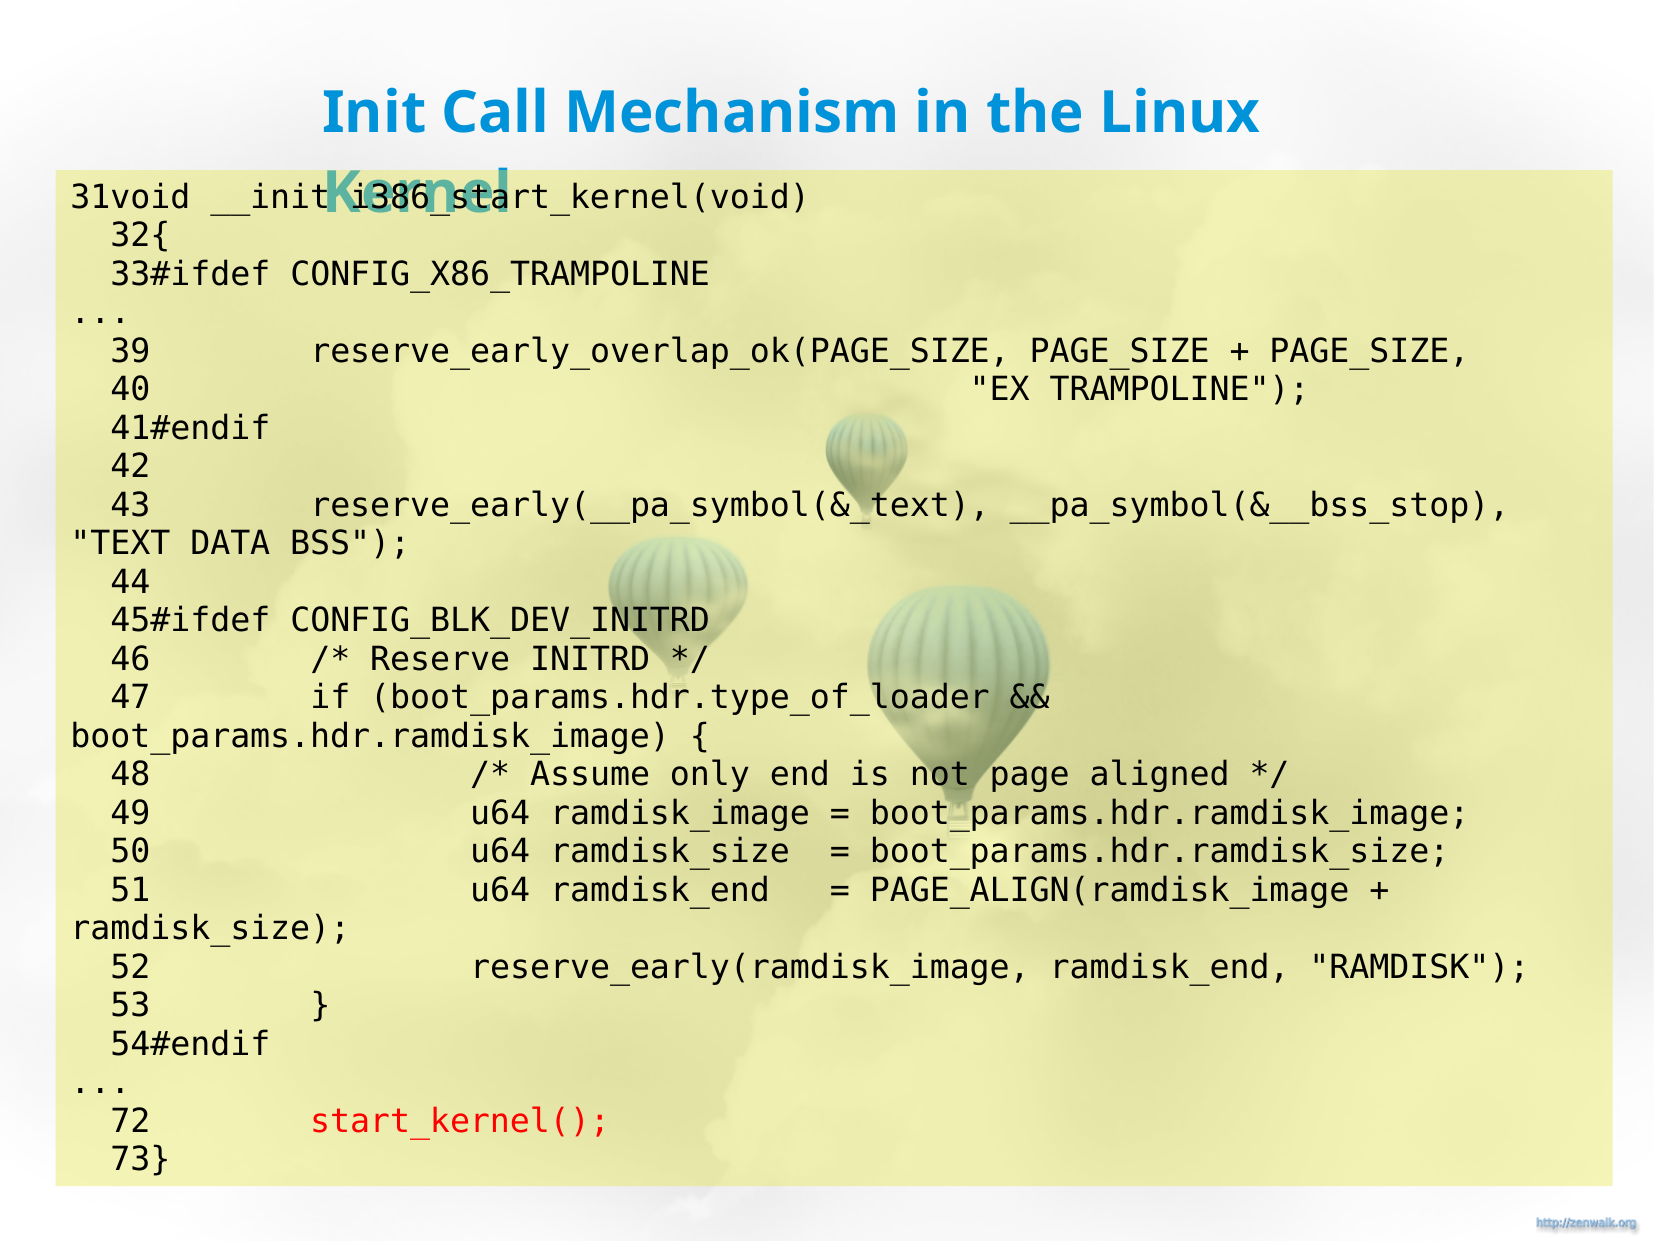

Init Call Mechanism in the Linux Kernel
31void __init i386_start_kernel(void)
 32{
 33#ifdef CONFIG_X86_TRAMPOLINE
...
 39 reserve_early_overlap_ok(PAGE_SIZE, PAGE_SIZE + PAGE_SIZE,
 40 "EX TRAMPOLINE");
 41#endif
 42
 43 reserve_early(__pa_symbol(&_text), __pa_symbol(&__bss_stop), "TEXT DATA BSS");
 44
 45#ifdef CONFIG_BLK_DEV_INITRD
 46 /* Reserve INITRD */
 47 if (boot_params.hdr.type_of_loader && boot_params.hdr.ramdisk_image) {
 48 /* Assume only end is not page aligned */
 49 u64 ramdisk_image = boot_params.hdr.ramdisk_image;
 50 u64 ramdisk_size = boot_params.hdr.ramdisk_size;
 51 u64 ramdisk_end = PAGE_ALIGN(ramdisk_image + ramdisk_size);
 52 reserve_early(ramdisk_image, ramdisk_end, "RAMDISK");
 53 }
 54#endif
...
 72 start_kernel();
 73}